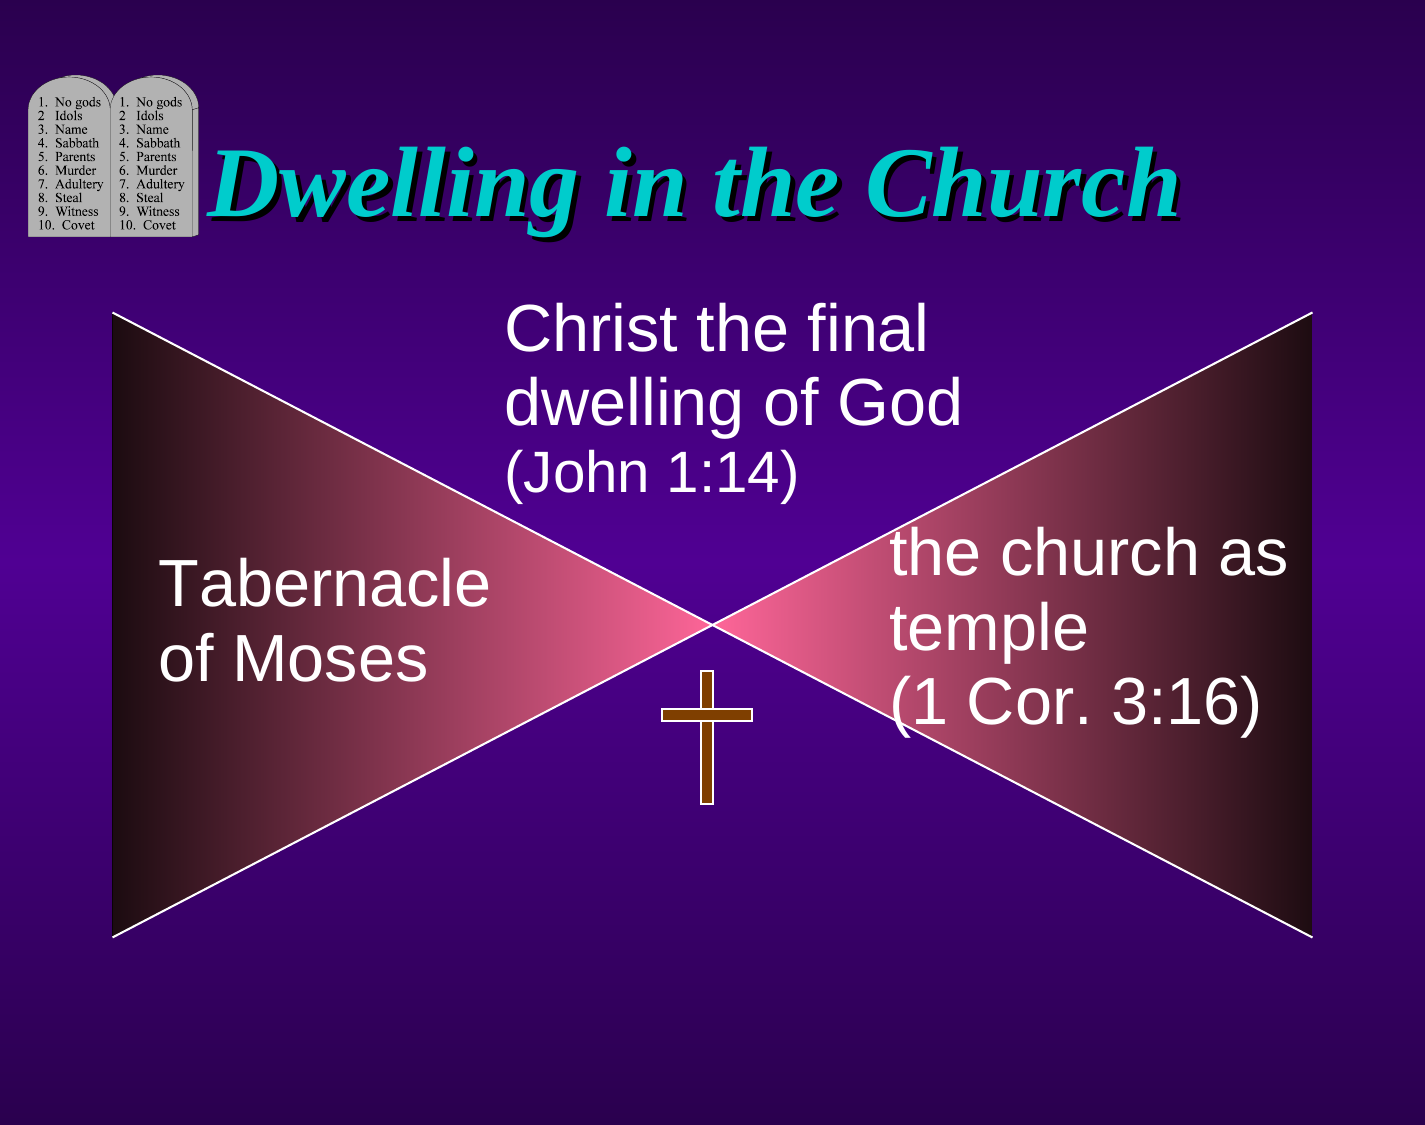

# Dwelling in the Church
Christ the final dwelling of God
(John 1:14)
the church as temple
(1 Cor. 3:16)
Tabernacle of Moses